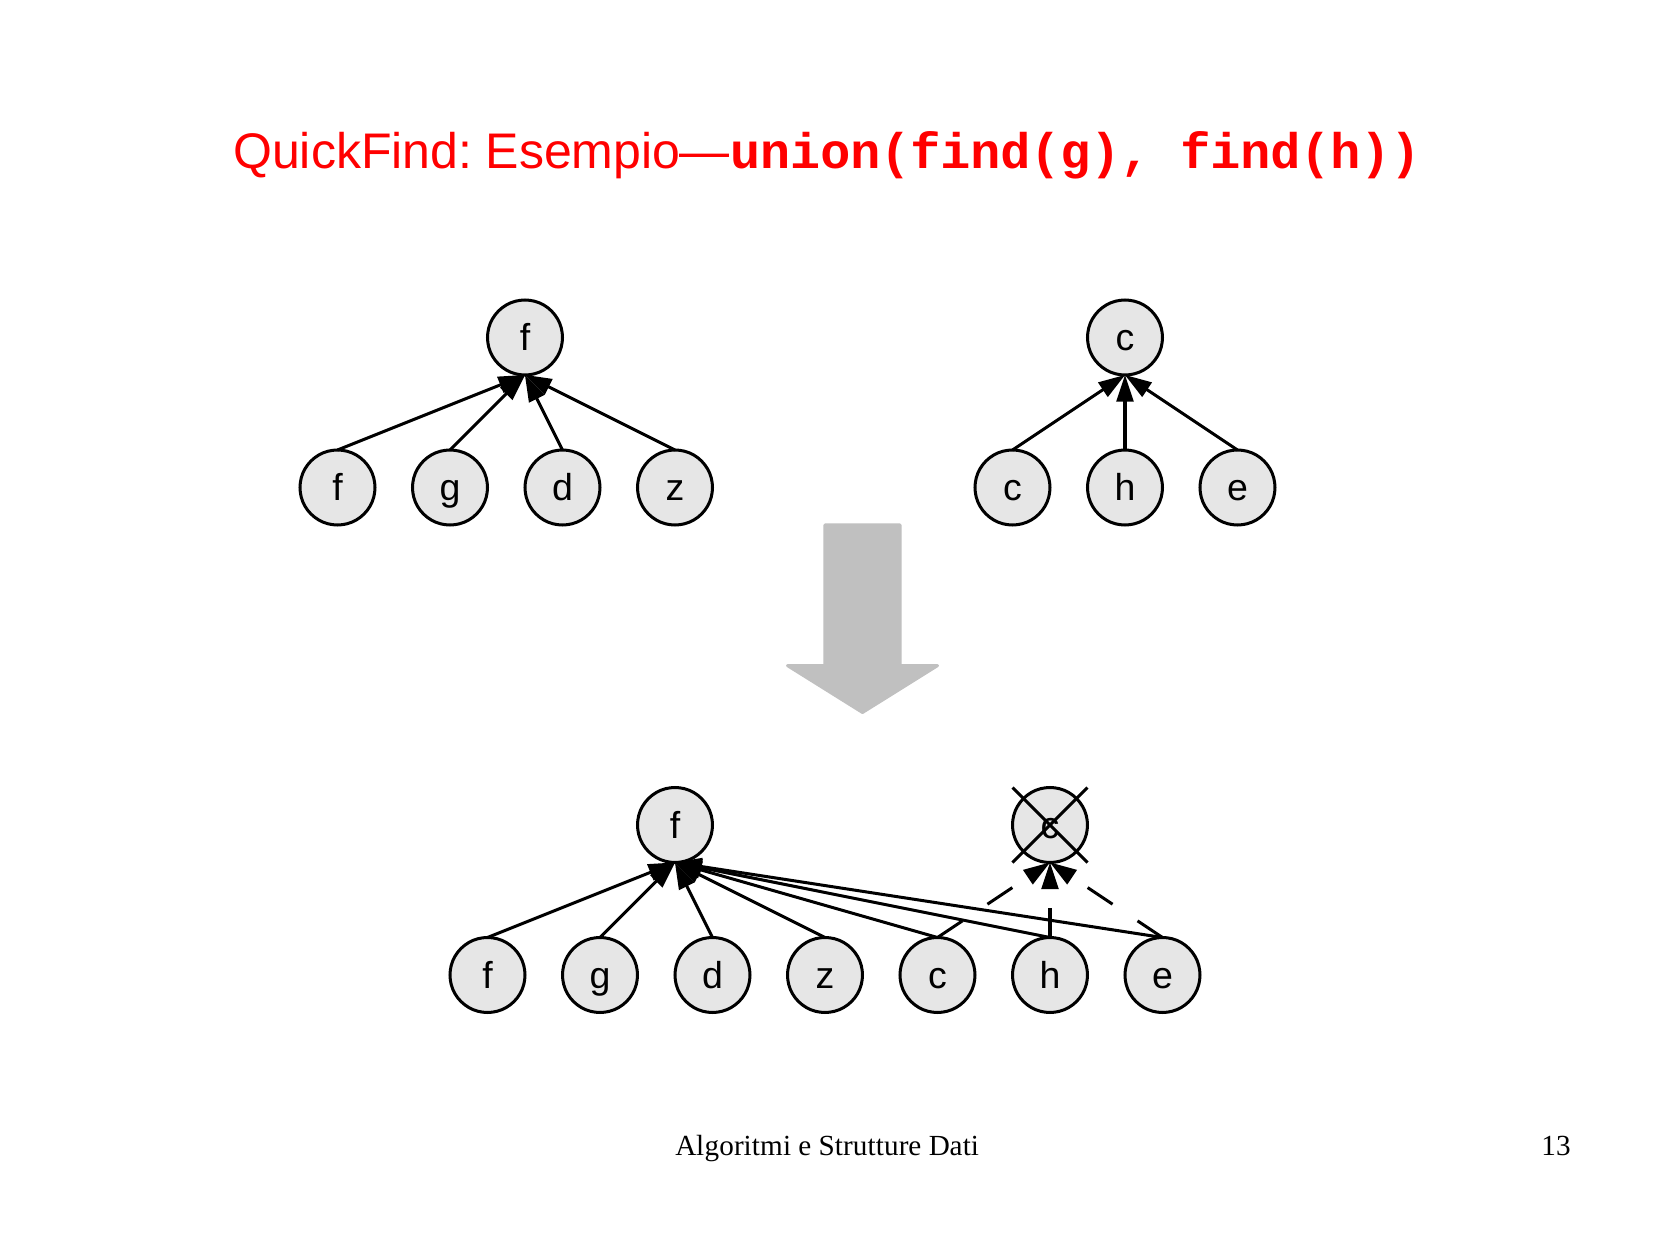

# QuickFind: Esempio—union(find(g), find(h))
f
c
f
g
d
z
c
h
e
f
c
f
g
d
z
c
h
e
Algoritmi e Strutture Dati
13